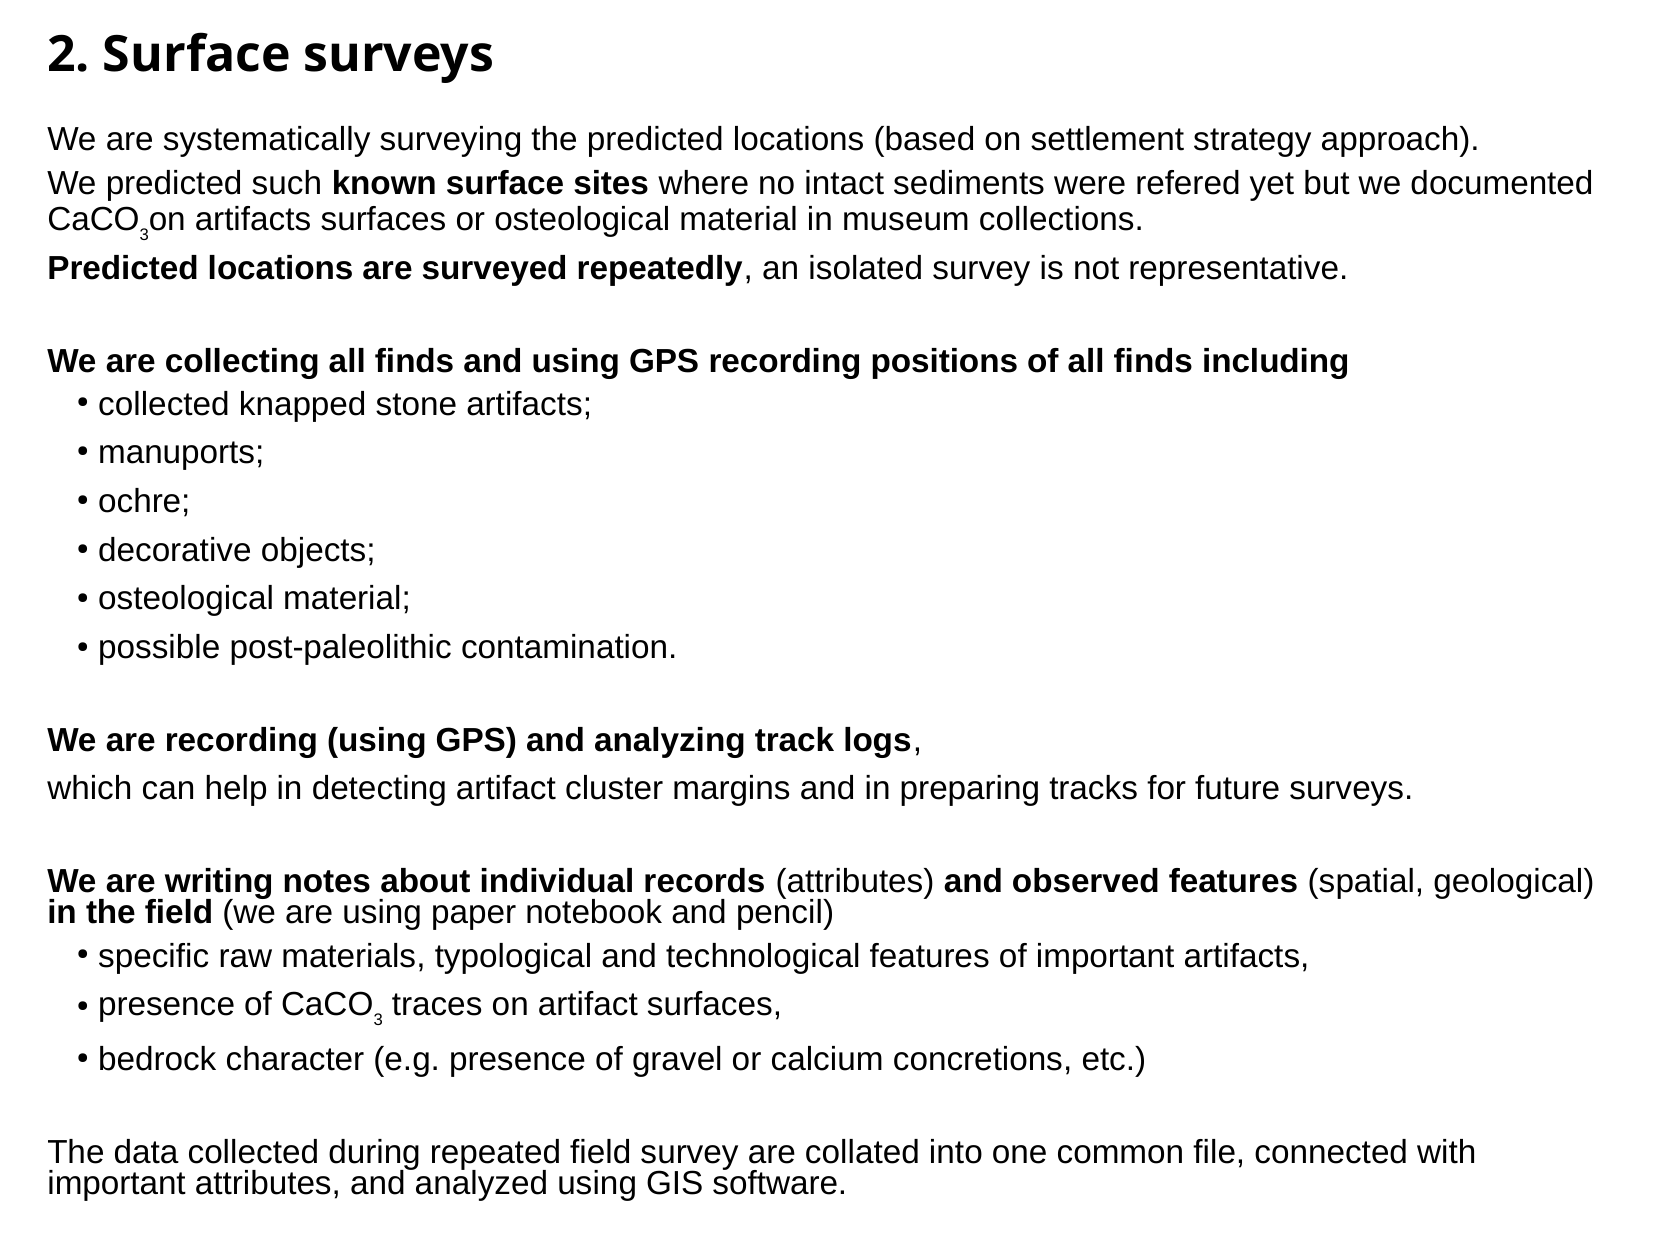

# 2. Surface surveys
We are systematically surveying the predicted locations (based on settlement strategy approach).
We predicted such known surface sites where no intact sediments were refered yet but we documented CaCO3on artifacts surfaces or osteological material in museum collections.
Predicted locations are surveyed repeatedly, an isolated survey is not representative.
We are collecting all finds and using GPS recording positions of all finds including
 collected knapped stone artifacts;
 manuports;
 ochre;
 decorative objects;
 osteological material;
 possible post-paleolithic contamination.
We are recording (using GPS) and analyzing track logs,
which can help in detecting artifact cluster margins and in preparing tracks for future surveys.
We are writing notes about individual records (attributes) and observed features (spatial, geological) in the field (we are using paper notebook and pencil)
 specific raw materials, typological and technological features of important artifacts,
 presence of CaCO3 traces on artifact surfaces,
 bedrock character (e.g. presence of gravel or calcium concretions, etc.)
The data collected during repeated field survey are collated into one common file, connected with important attributes, and analyzed using GIS software.